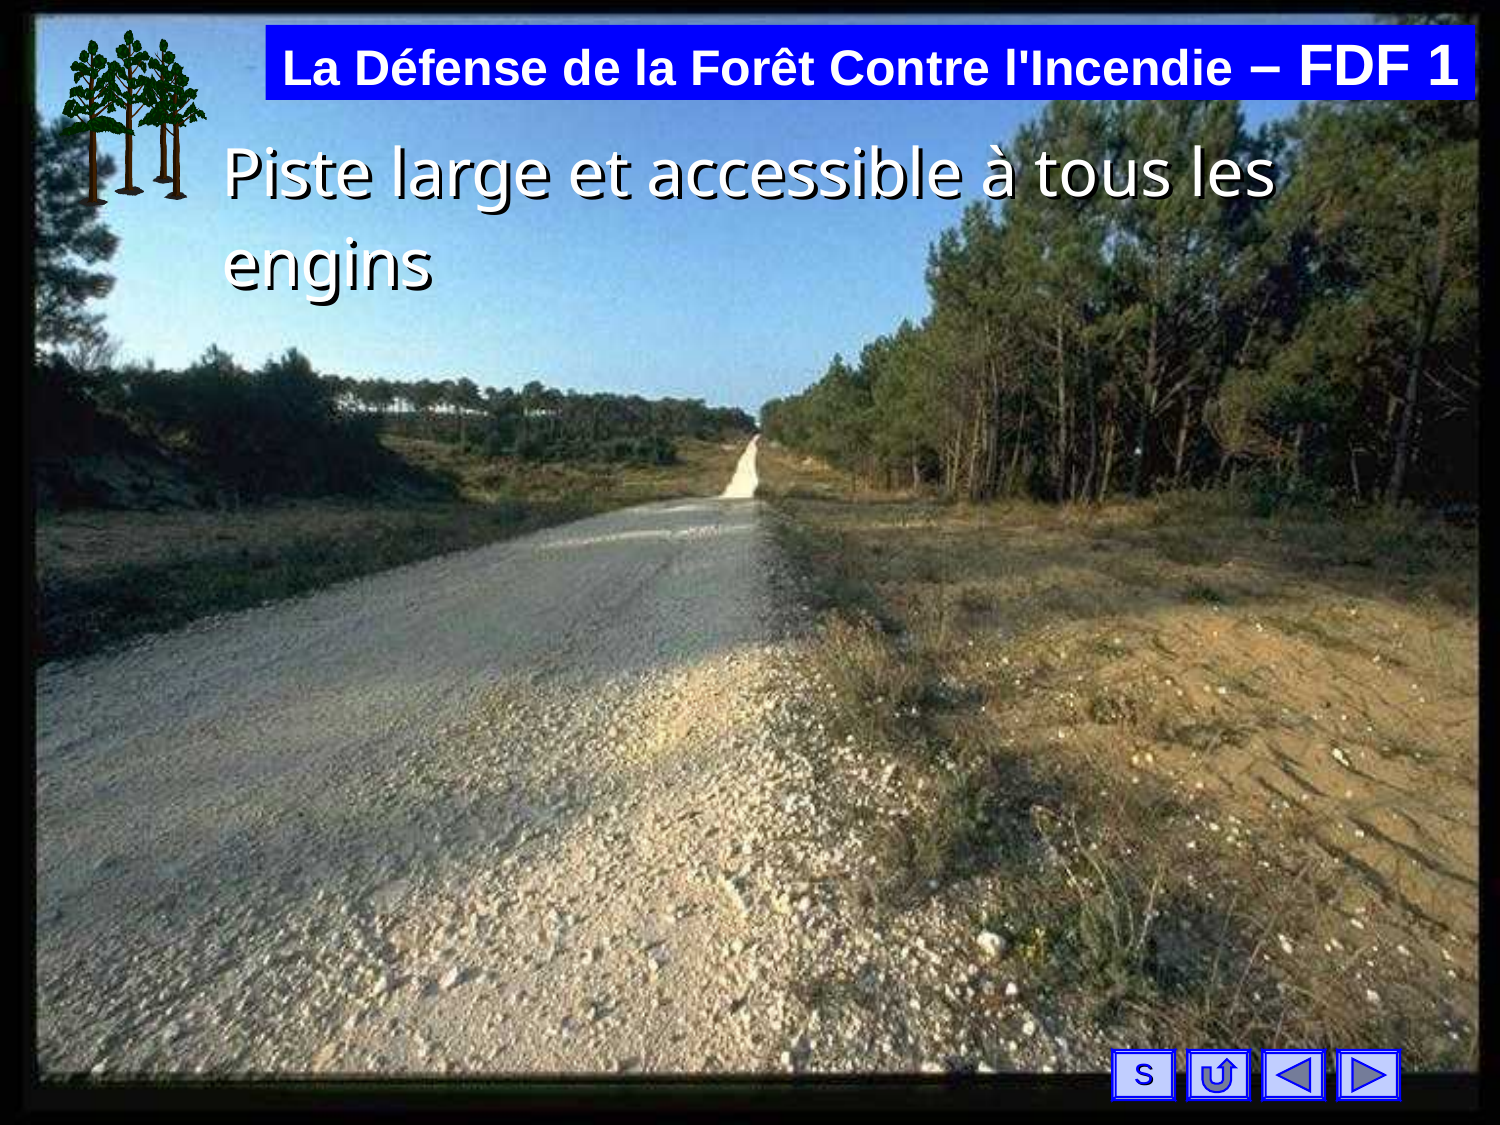

La Défense de la Forêt Contre l'Incendie – FDF 1
Piste large et accessible à tous les engins